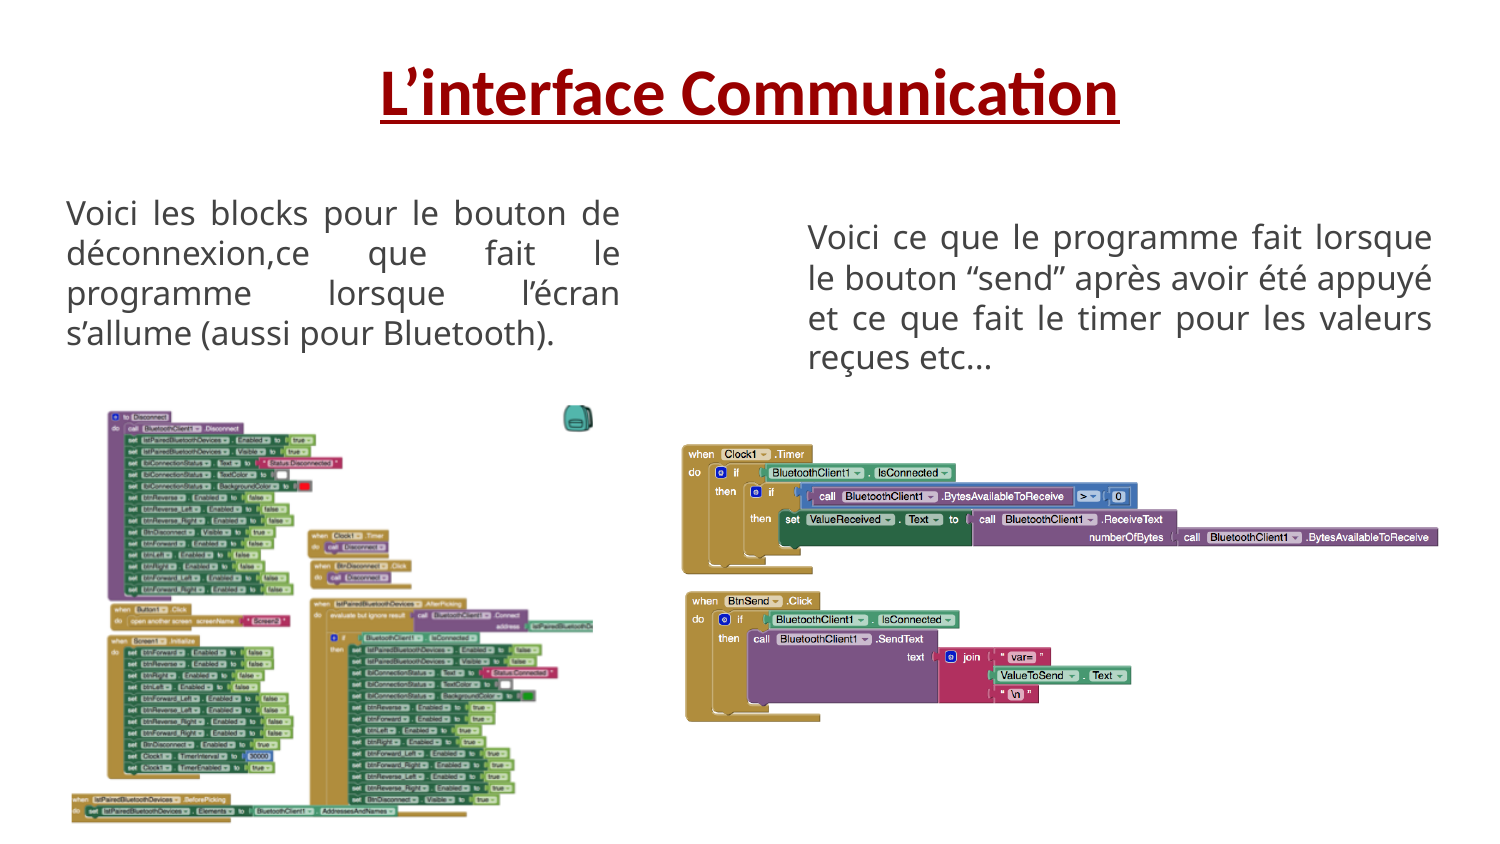

# L’interface Communication
Voici les blocks pour le bouton de déconnexion,ce que fait le programme lorsque l’écran s’allume (aussi pour Bluetooth).
Voici ce que le programme fait lorsque le bouton “send” après avoir été appuyé et ce que fait le timer pour les valeurs reçues etc...